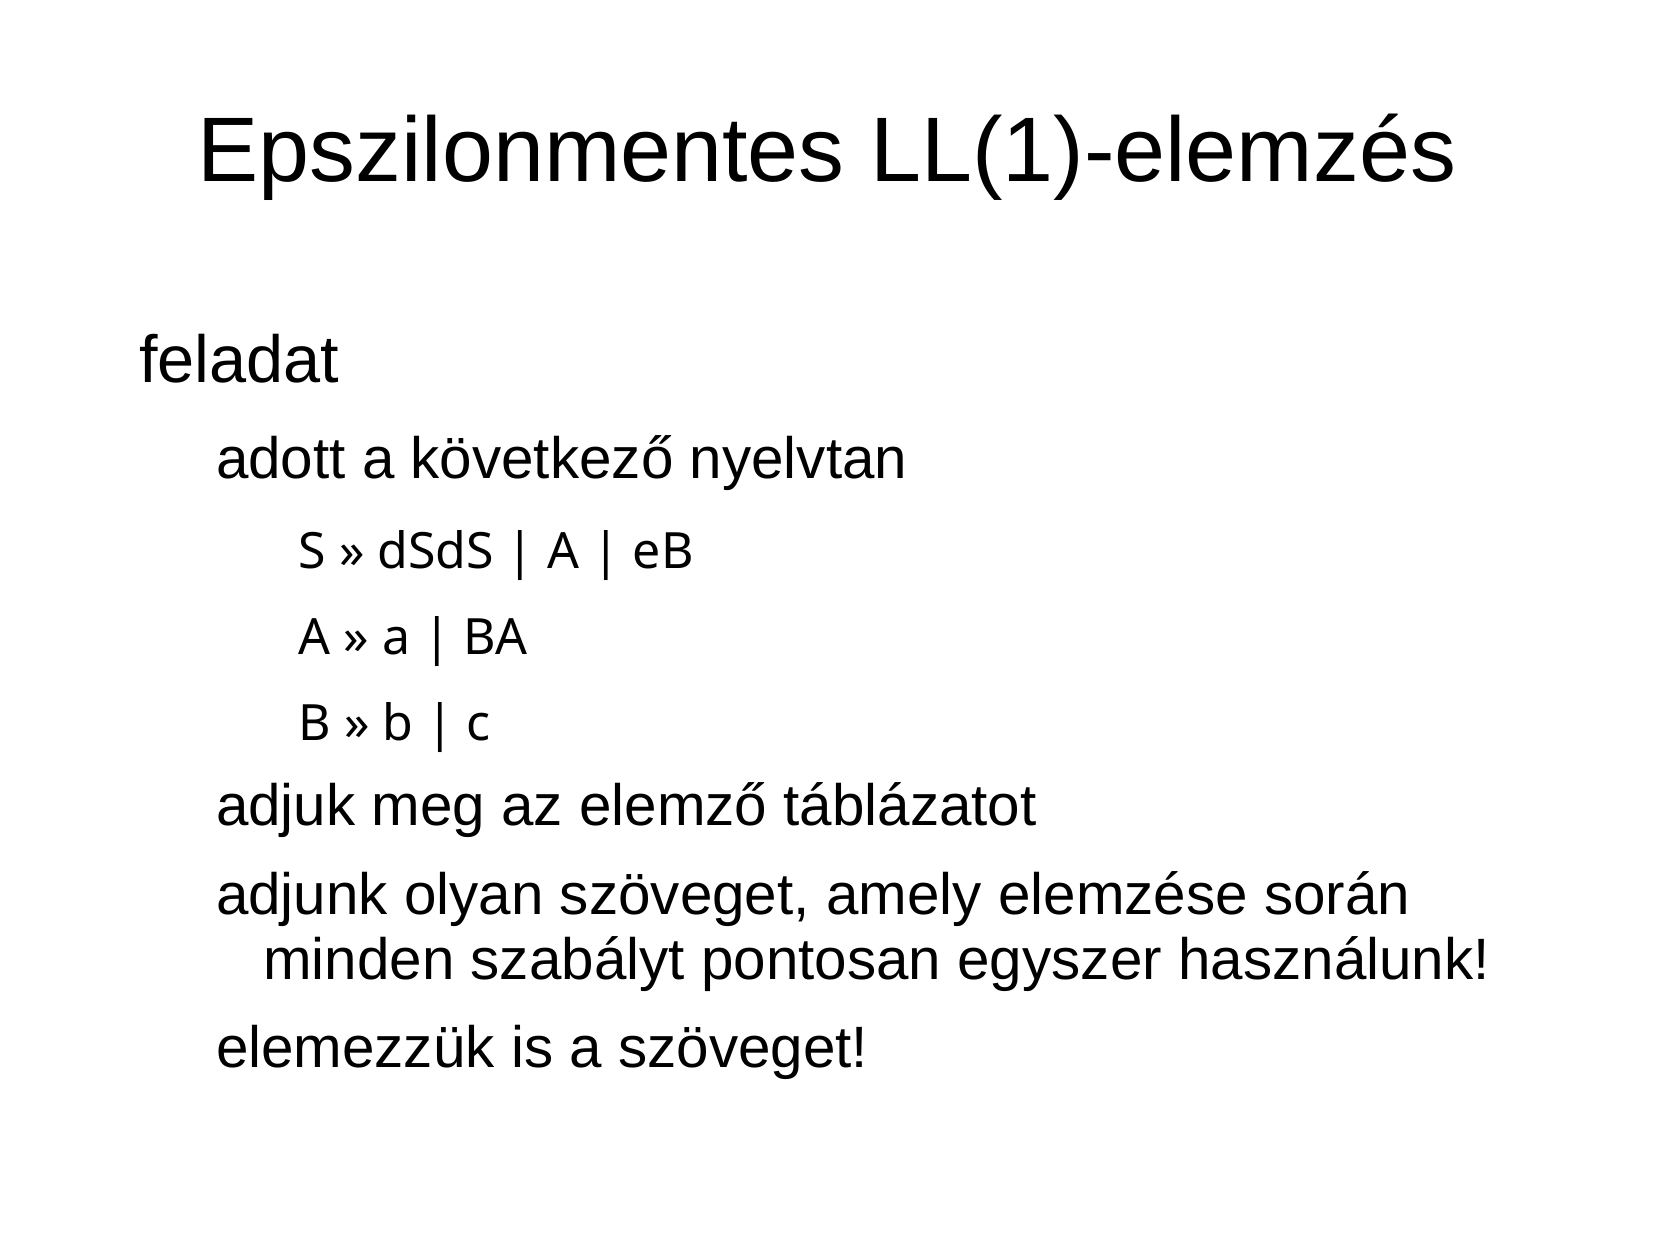

# Epszilonmentes LL(1)-elemzés
feladat
adott a következő nyelvtan
S » dSdS | A | eB
A » a | BA
B » b | c
adjuk meg az elemző táblázatot
adjunk olyan szöveget, amely elemzése során minden szabályt pontosan egyszer használunk!
elemezzük is a szöveget!